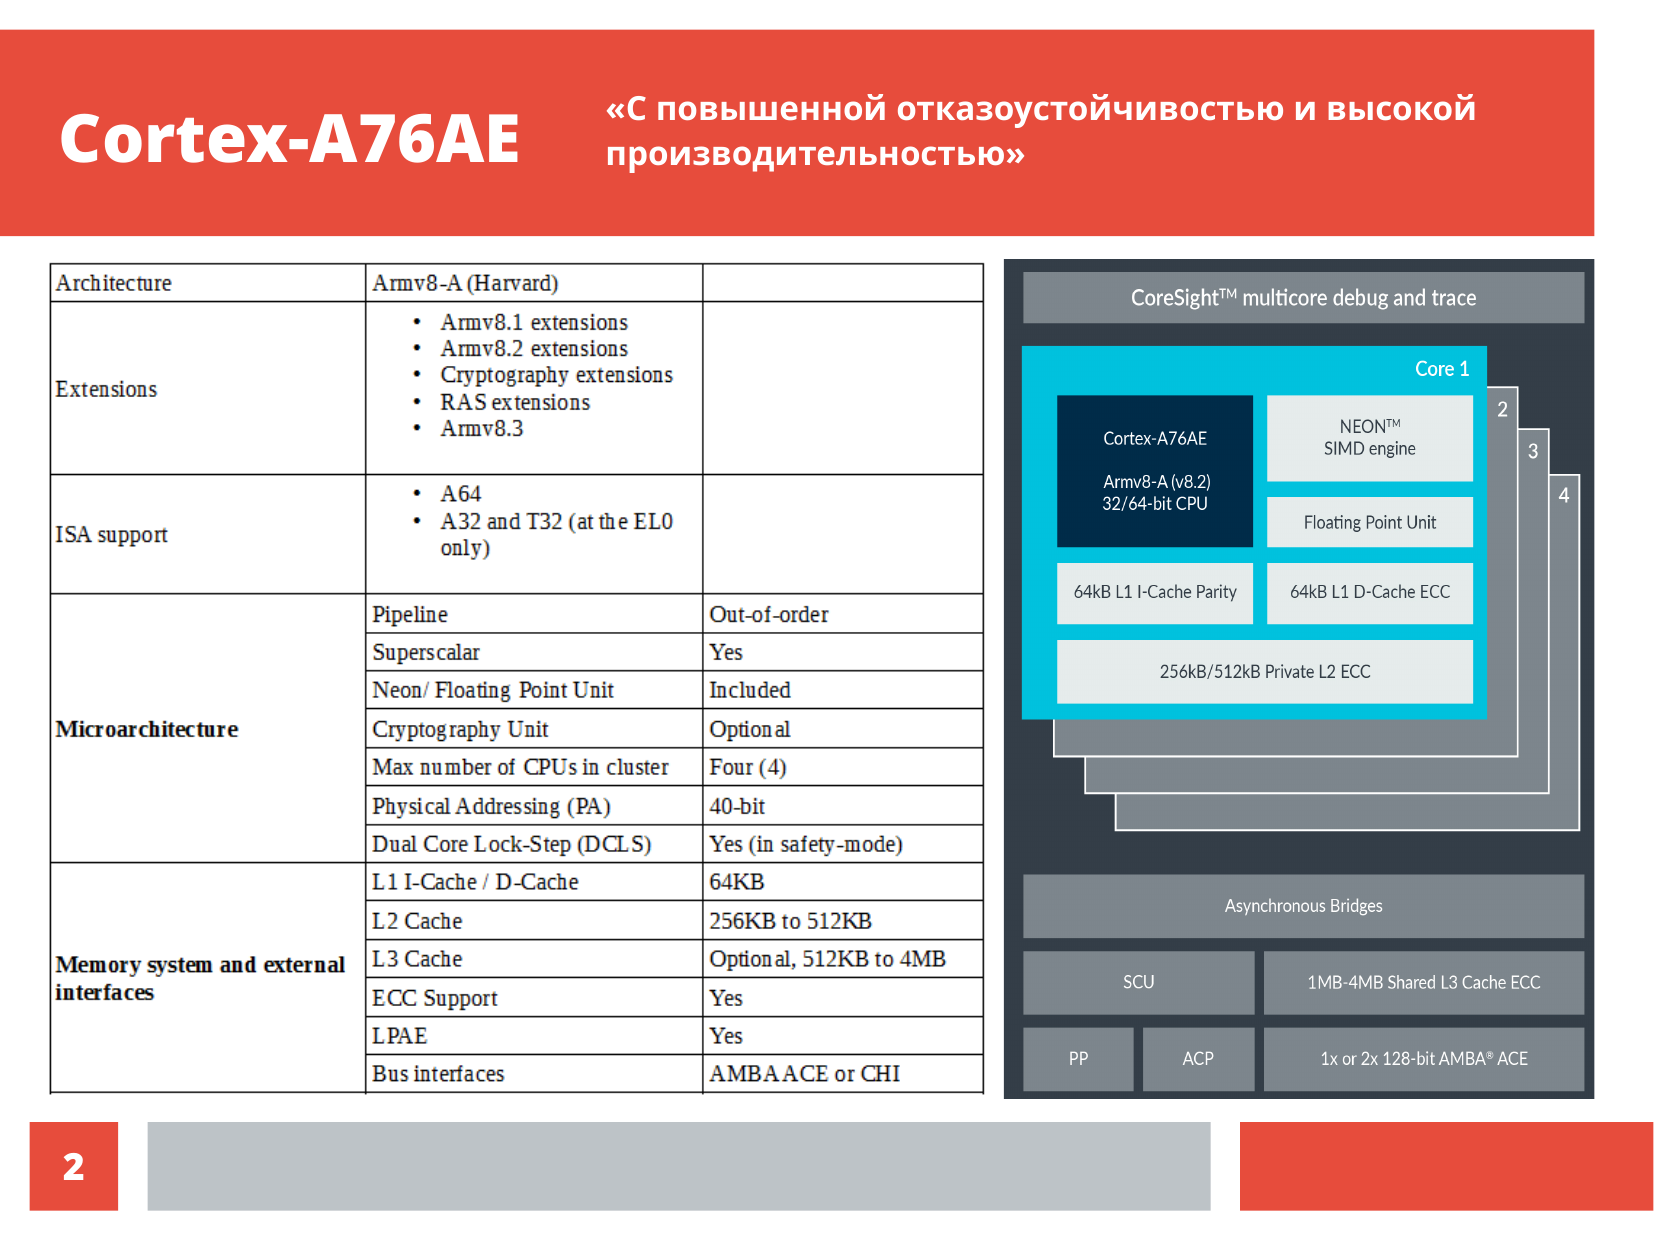

«C повышенной отказоустойчивостью и высокой производительностью»
# Cortex-A76AE
2